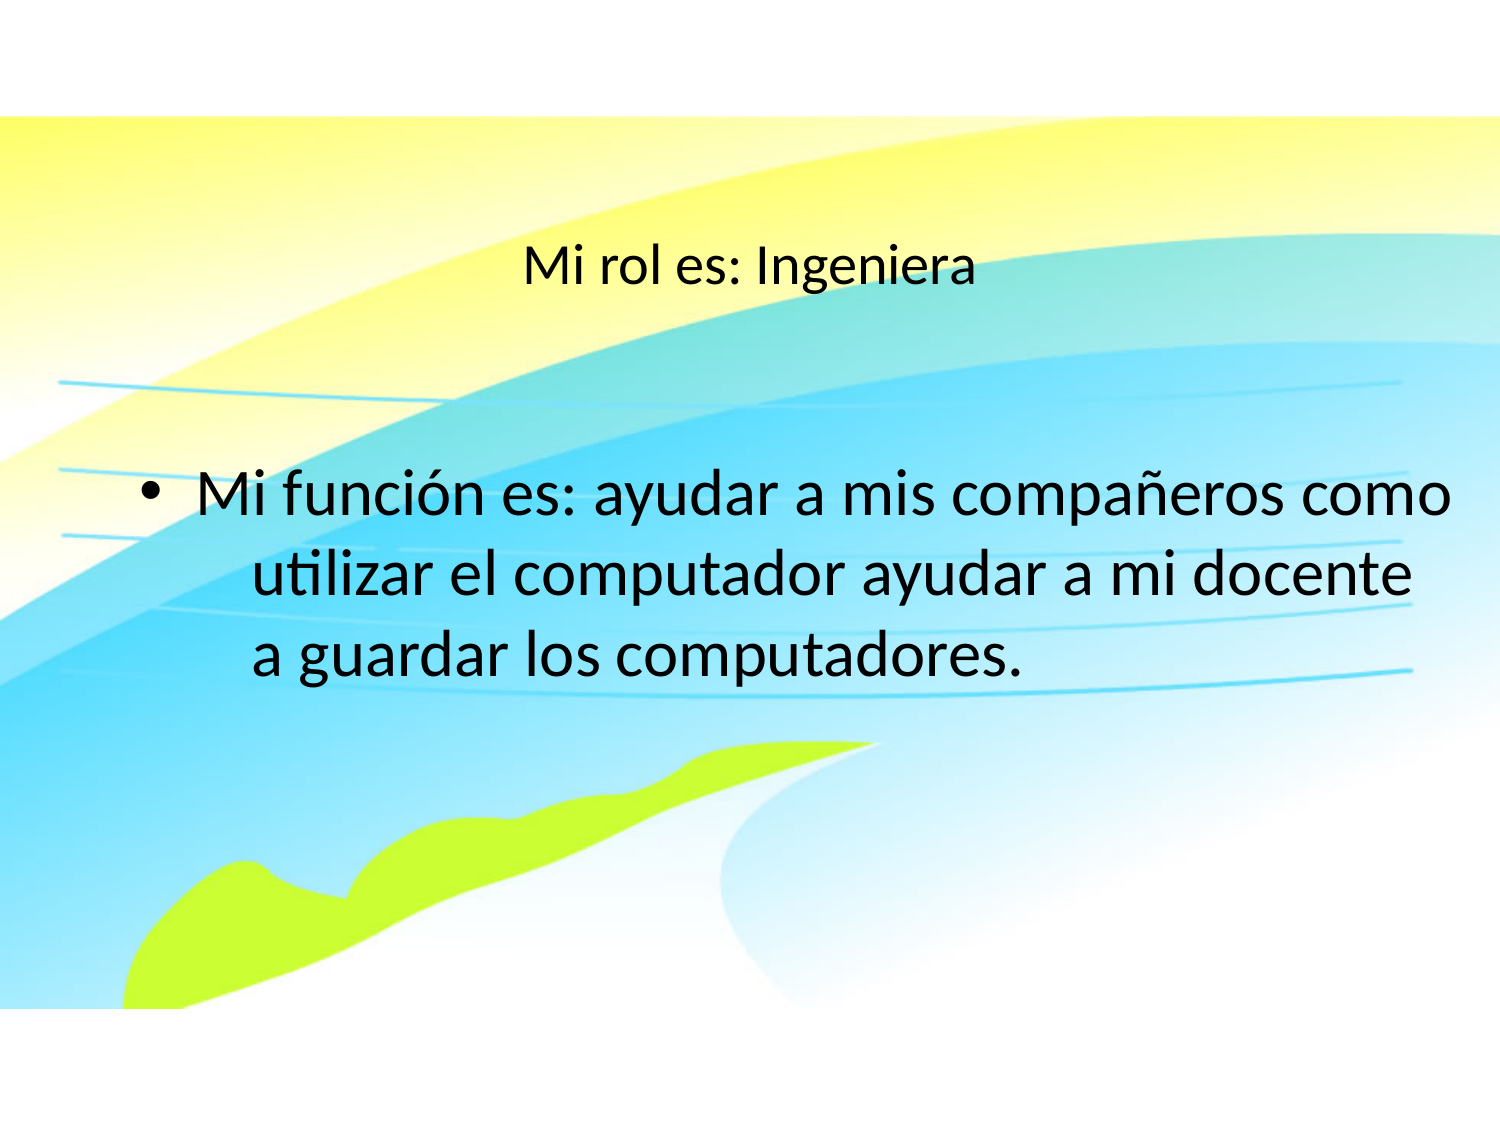

# Mi rol es: Ingeniera
Mi función es: ayudar a mis compañeros como utilizar el computador ayudar a mi docente a guardar los computadores.